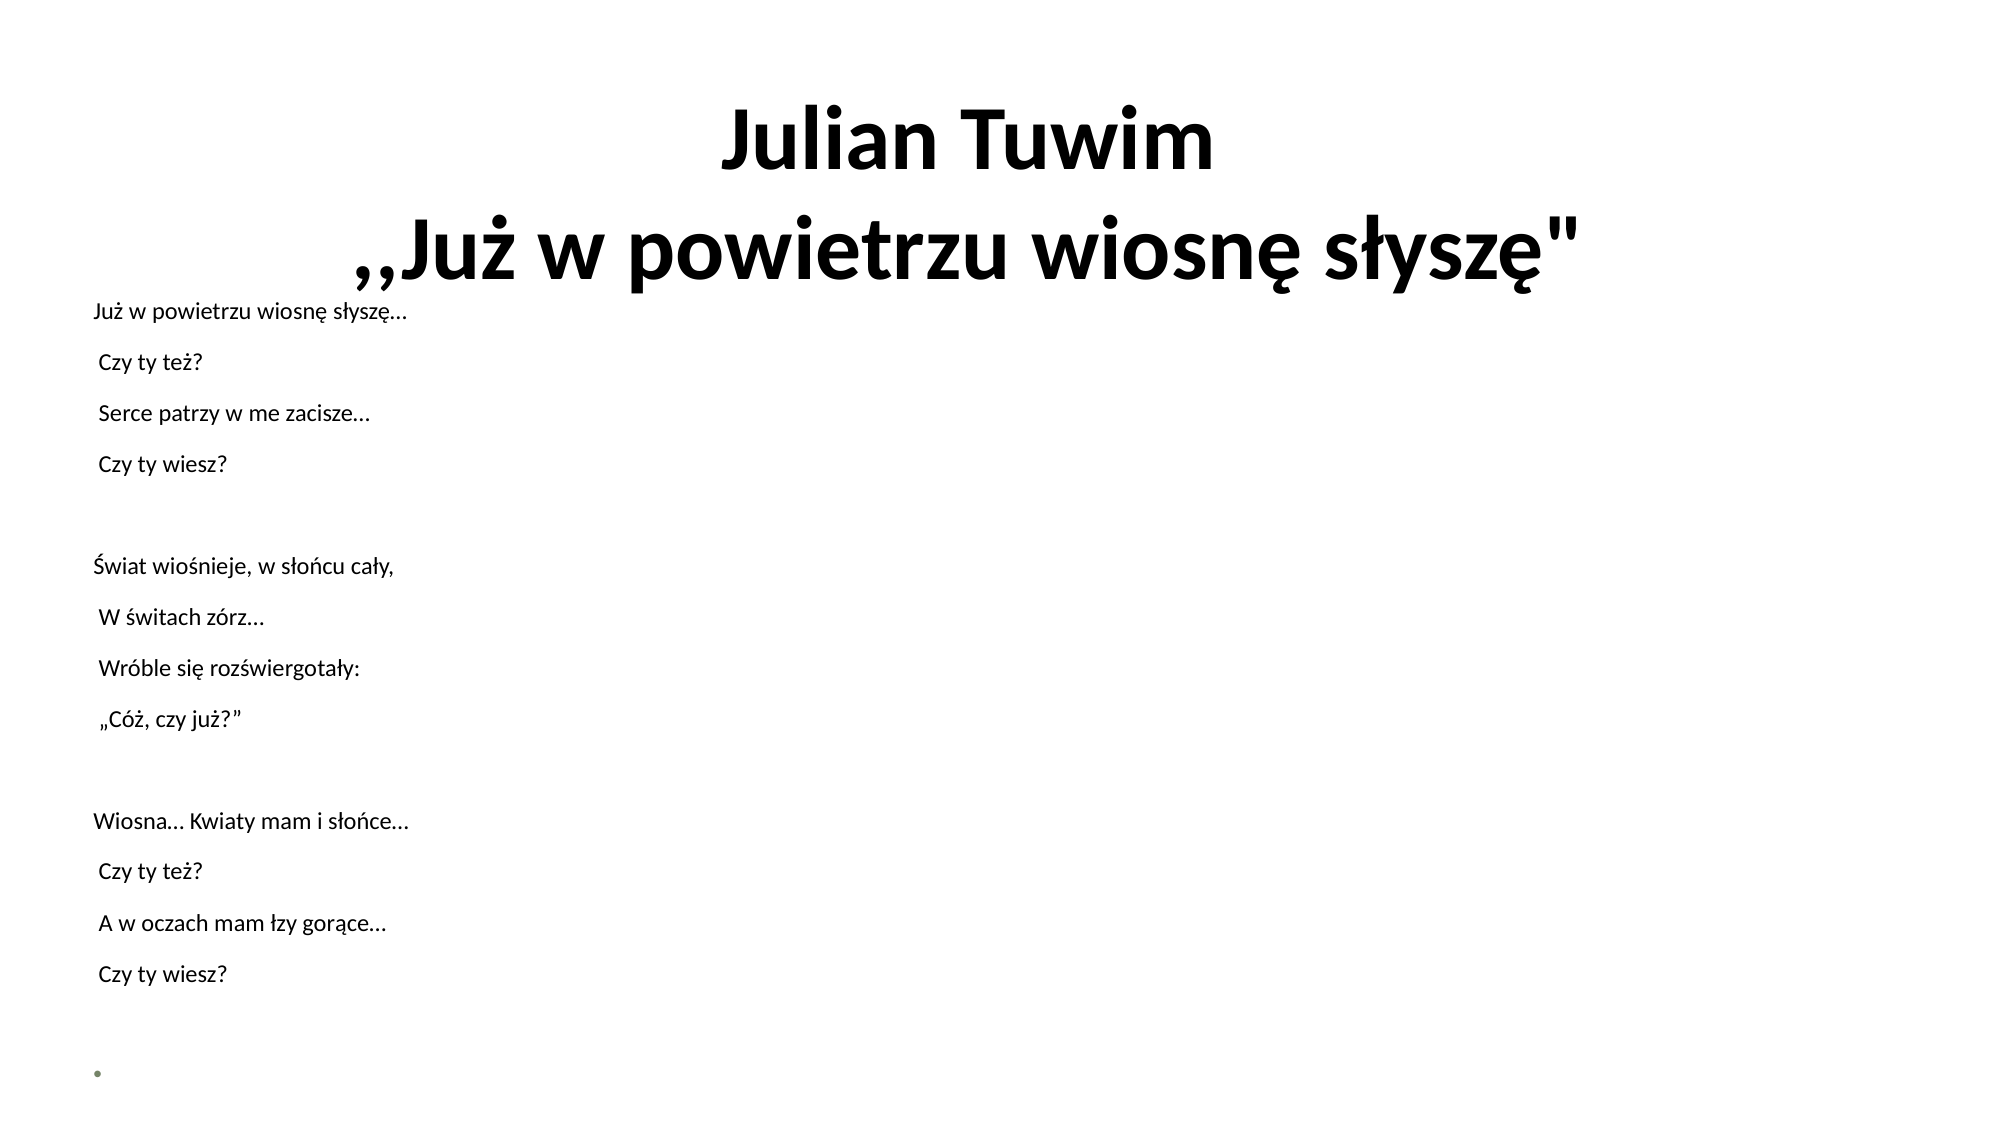

# Julian Tuwim ,,Już w powietrzu wiosnę słyszę"
Już w po­wie­trzu wio­snę sły­szę…
 Czy ty też?
 Ser­ce pa­trzy w me za­ci­sze…
 Czy ty wiesz?
Świat wio­śnie­je, w słoń­cu cały,
 W świ­tach zórz…
 Wró­ble się roz­świer­go­ta­ły:
 „Cóż, czy już?”
Wio­sna… Kwia­ty mam i słoń­ce…
 Czy ty też?
 A w oczach mam łzy go­rą­ce…
 Czy ty wiesz?